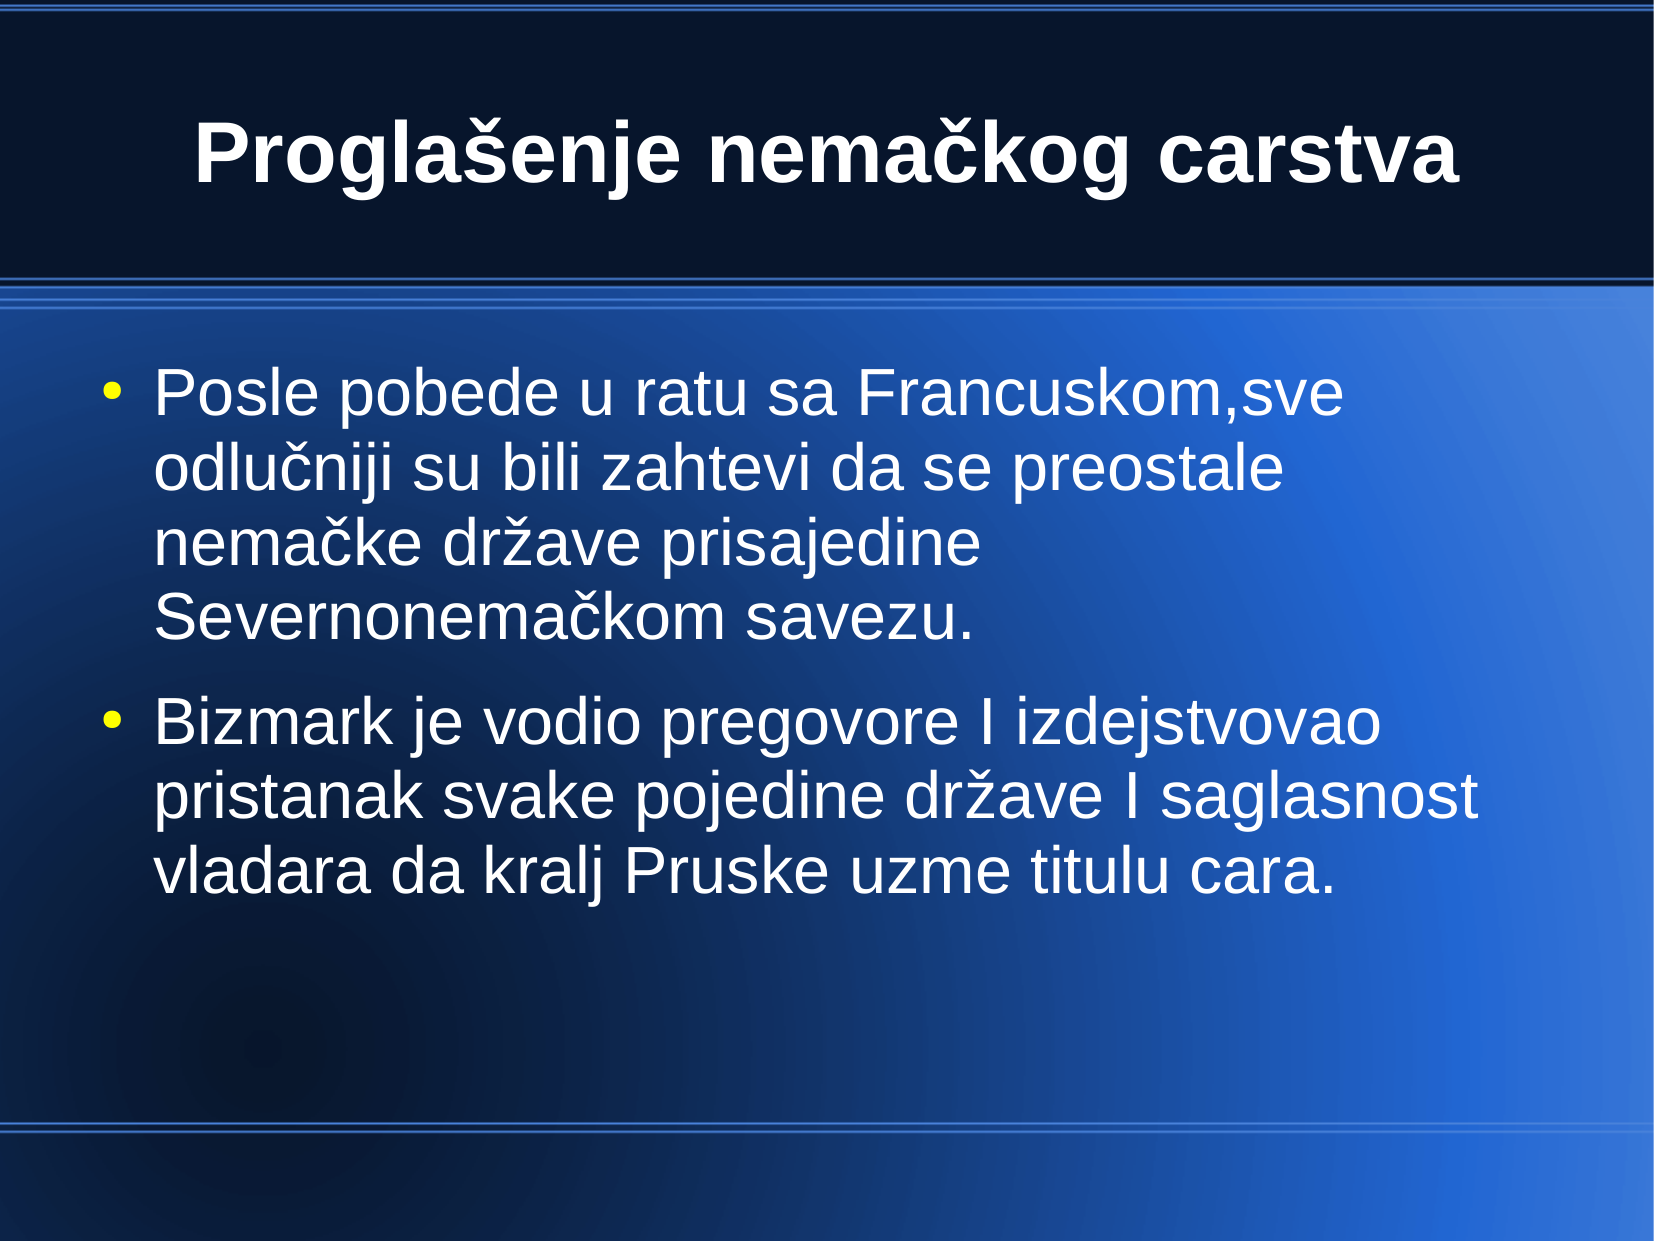

# Proglašenje nemačkog carstva
Posle pobede u ratu sa Francuskom,sve odlučniji su bili zahtevi da se preostale nemačke države prisajedine Severnonemačkom savezu.
Bizmark je vodio pregovore I izdejstvovao pristanak svake pojedine države I saglasnost vladara da kralj Pruske uzme titulu cara.